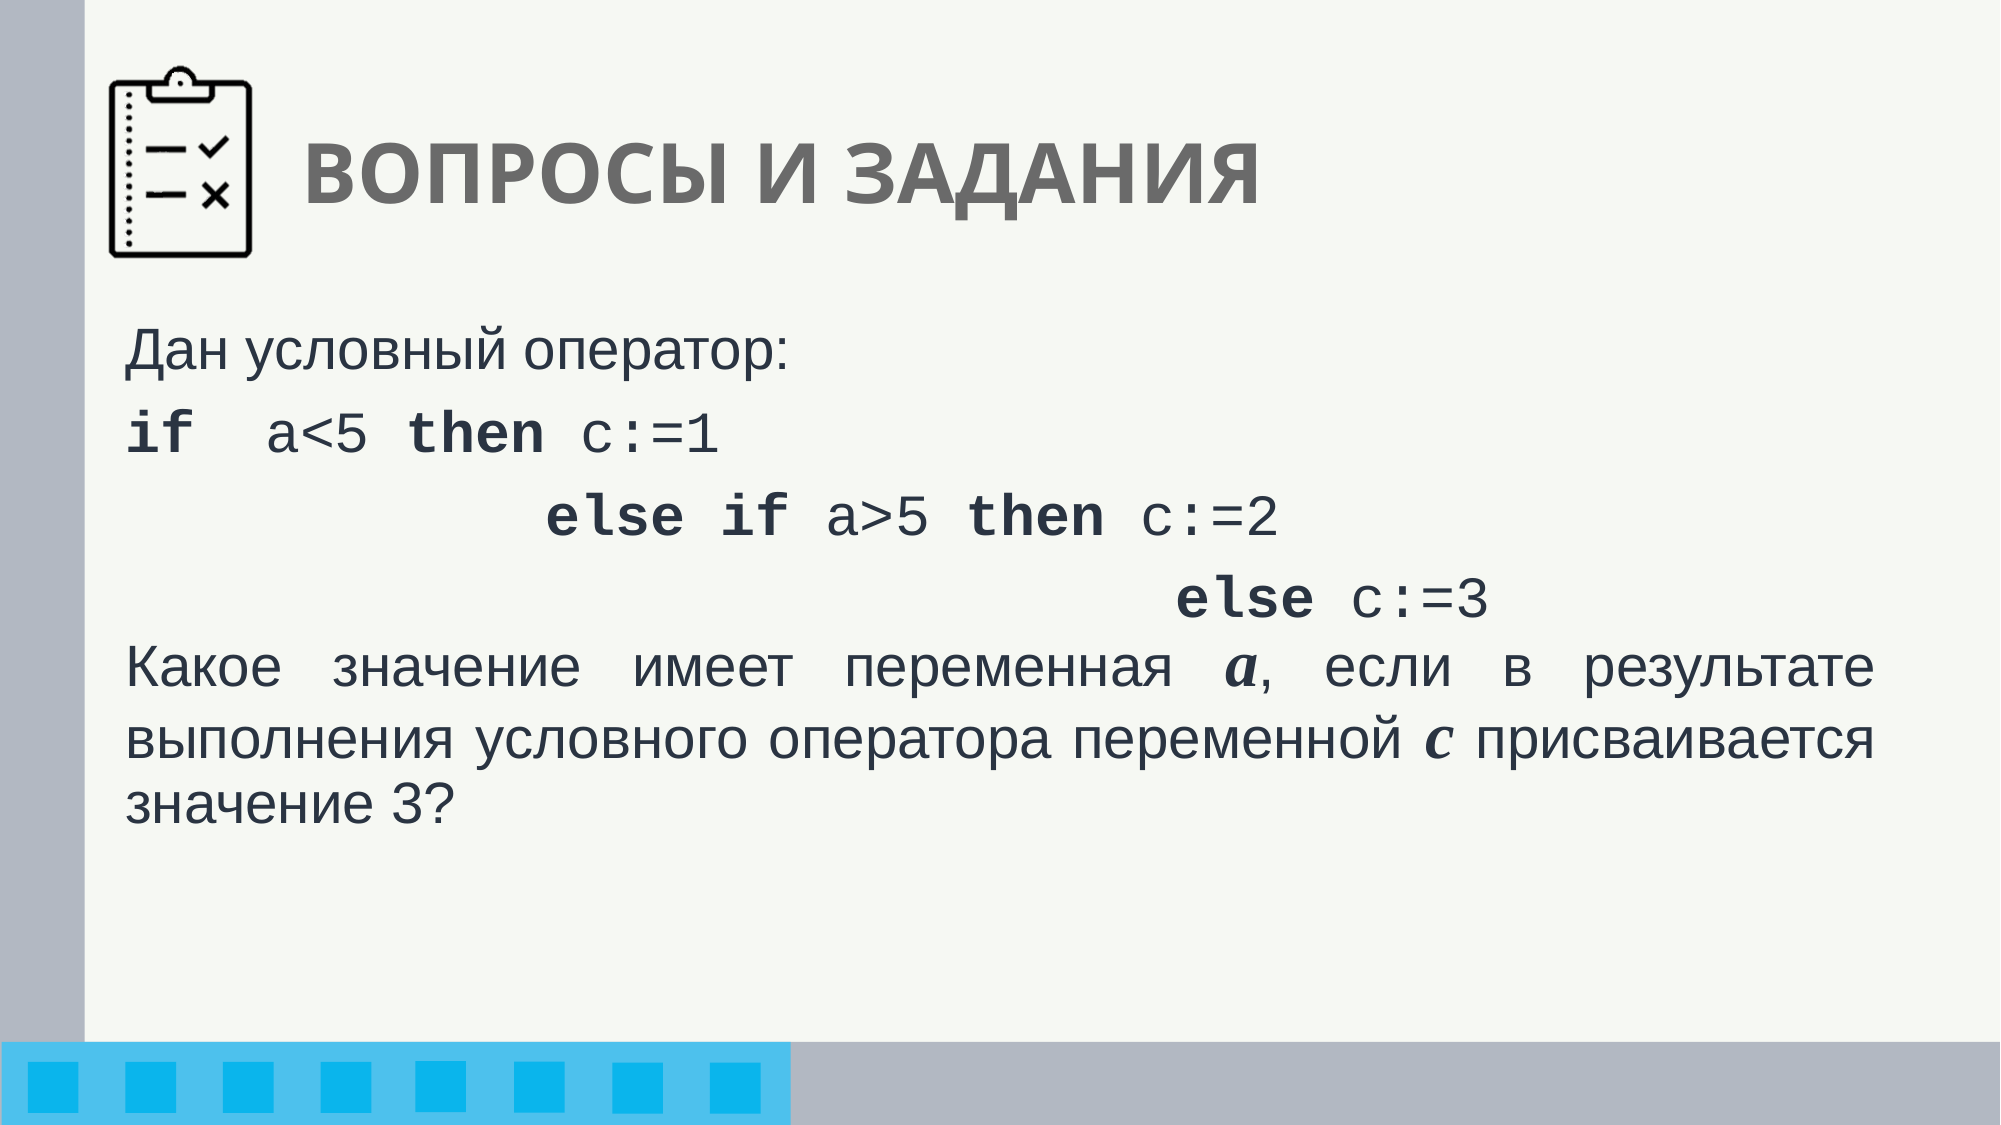

# ВОПРОСЫ И ЗАДАНИЯ
Дан условный оператор:
if a<5 then c:=1
 else if a>5 then c:=2
 else c:=3
Какое значение имеет переменная а, если в результате выполнения условного оператора переменной с присваивается значение 3?